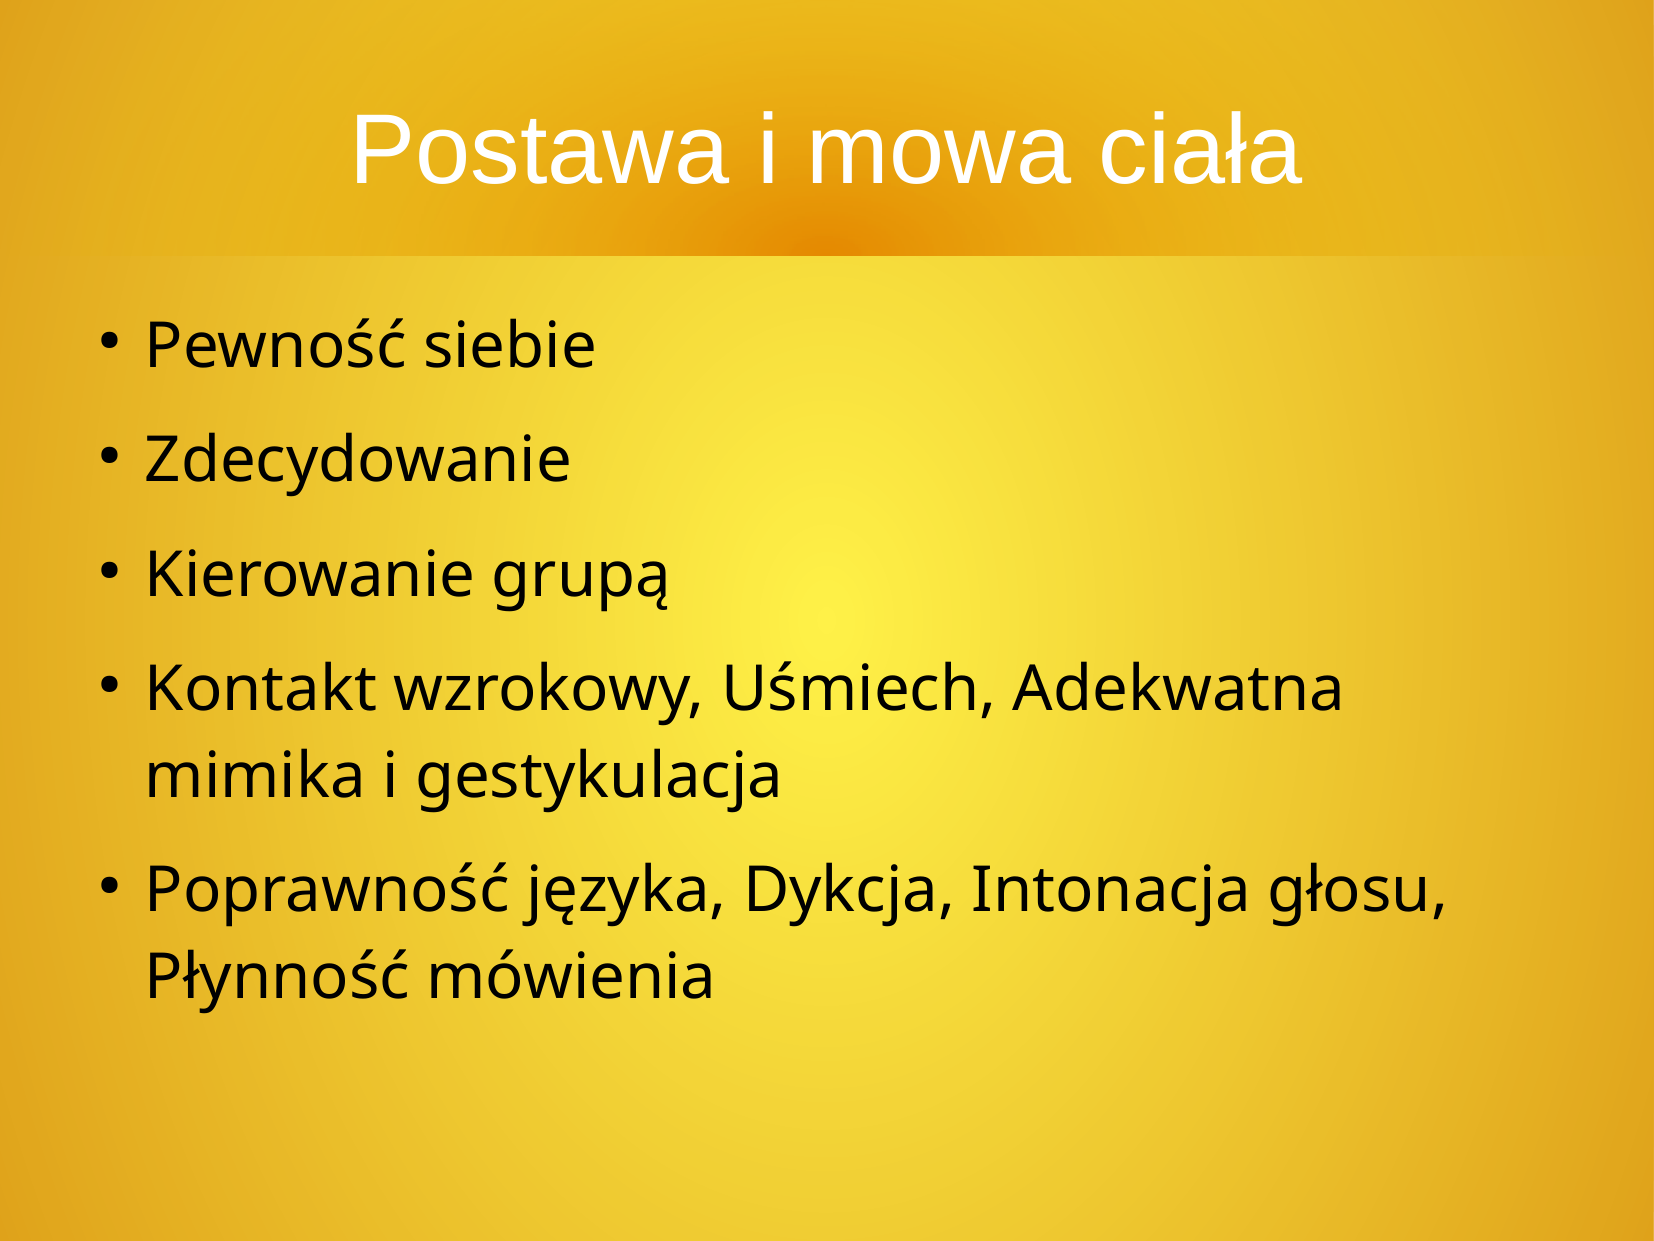

# Postawa i mowa ciała
Pewność siebie
Zdecydowanie
Kierowanie grupą
Kontakt wzrokowy, Uśmiech, Adekwatna mimika i gestykulacja
Poprawność języka, Dykcja, Intonacja głosu, Płynność mówienia